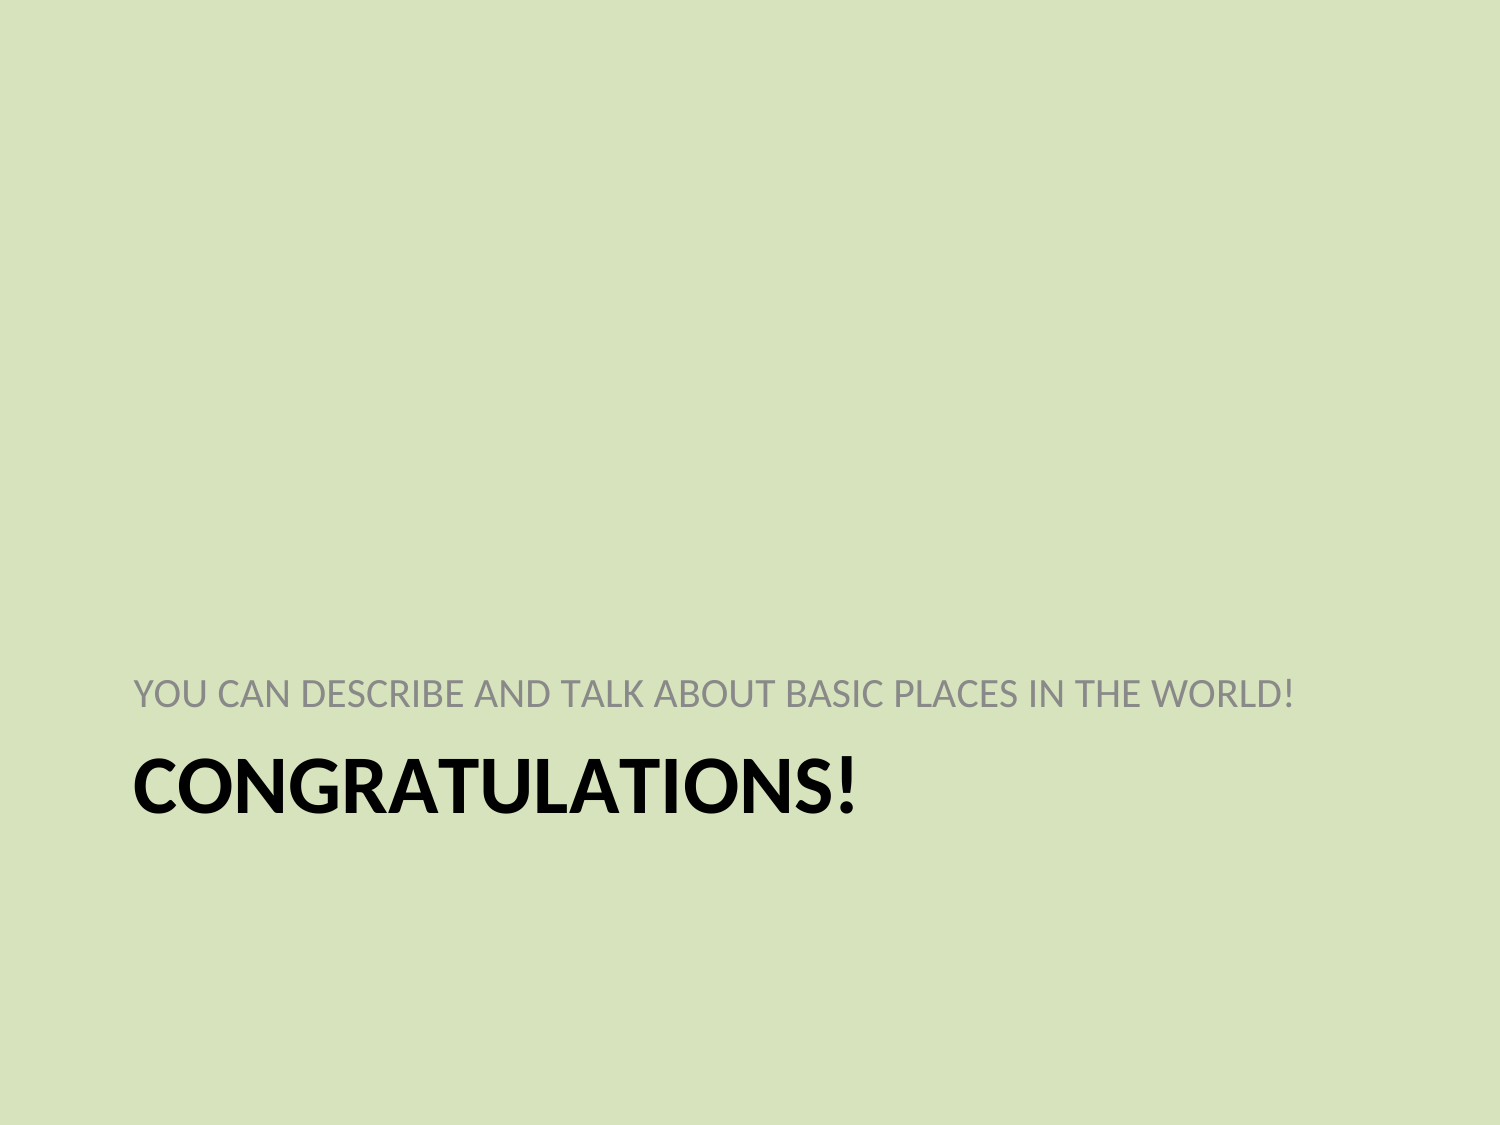

YOU CAN DESCRIBE AND TALK ABOUT BASIC PLACES IN THE WORLD!
# CONGRATULATIONS!